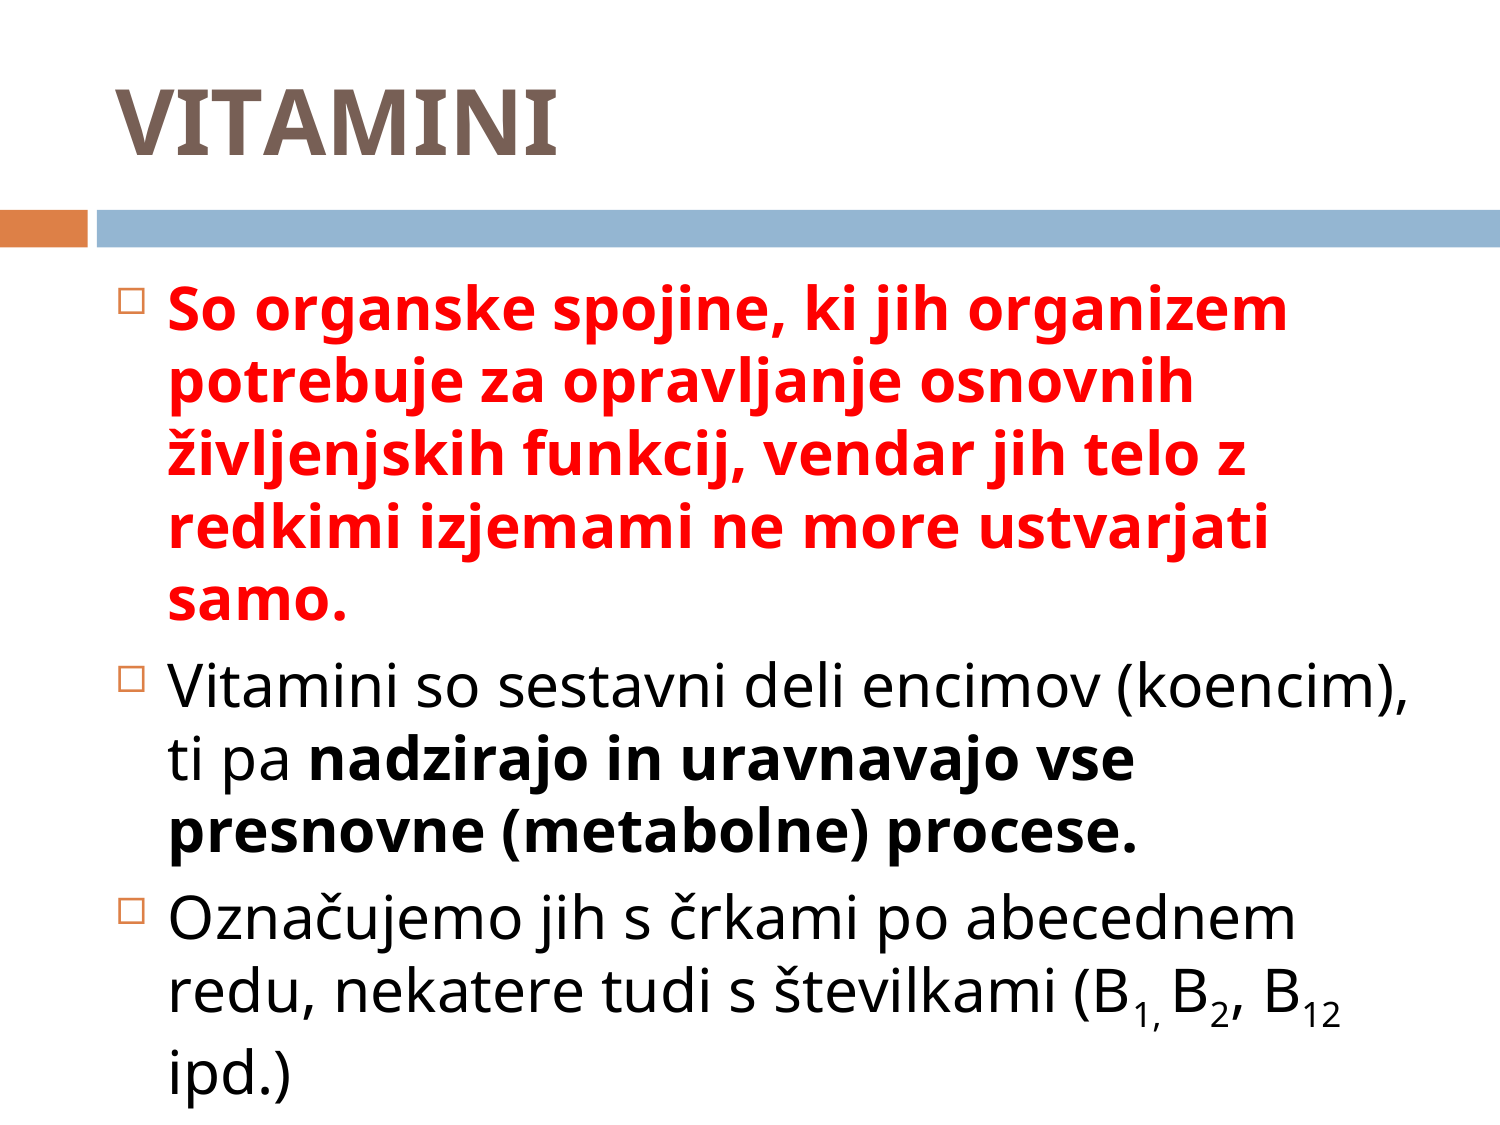

# VITAMINI
So organske spojine, ki jih organizem potrebuje za opravljanje osnovnih življenjskih funkcij, vendar jih telo z redkimi izjemami ne more ustvarjati samo.
Vitamini so sestavni deli encimov (koencim), ti pa nadzirajo in uravnavajo vse presnovne (metabolne) procese.
Označujemo jih s črkami po abecednem redu, nekatere tudi s številkami (B1, B2, B12 ipd.)